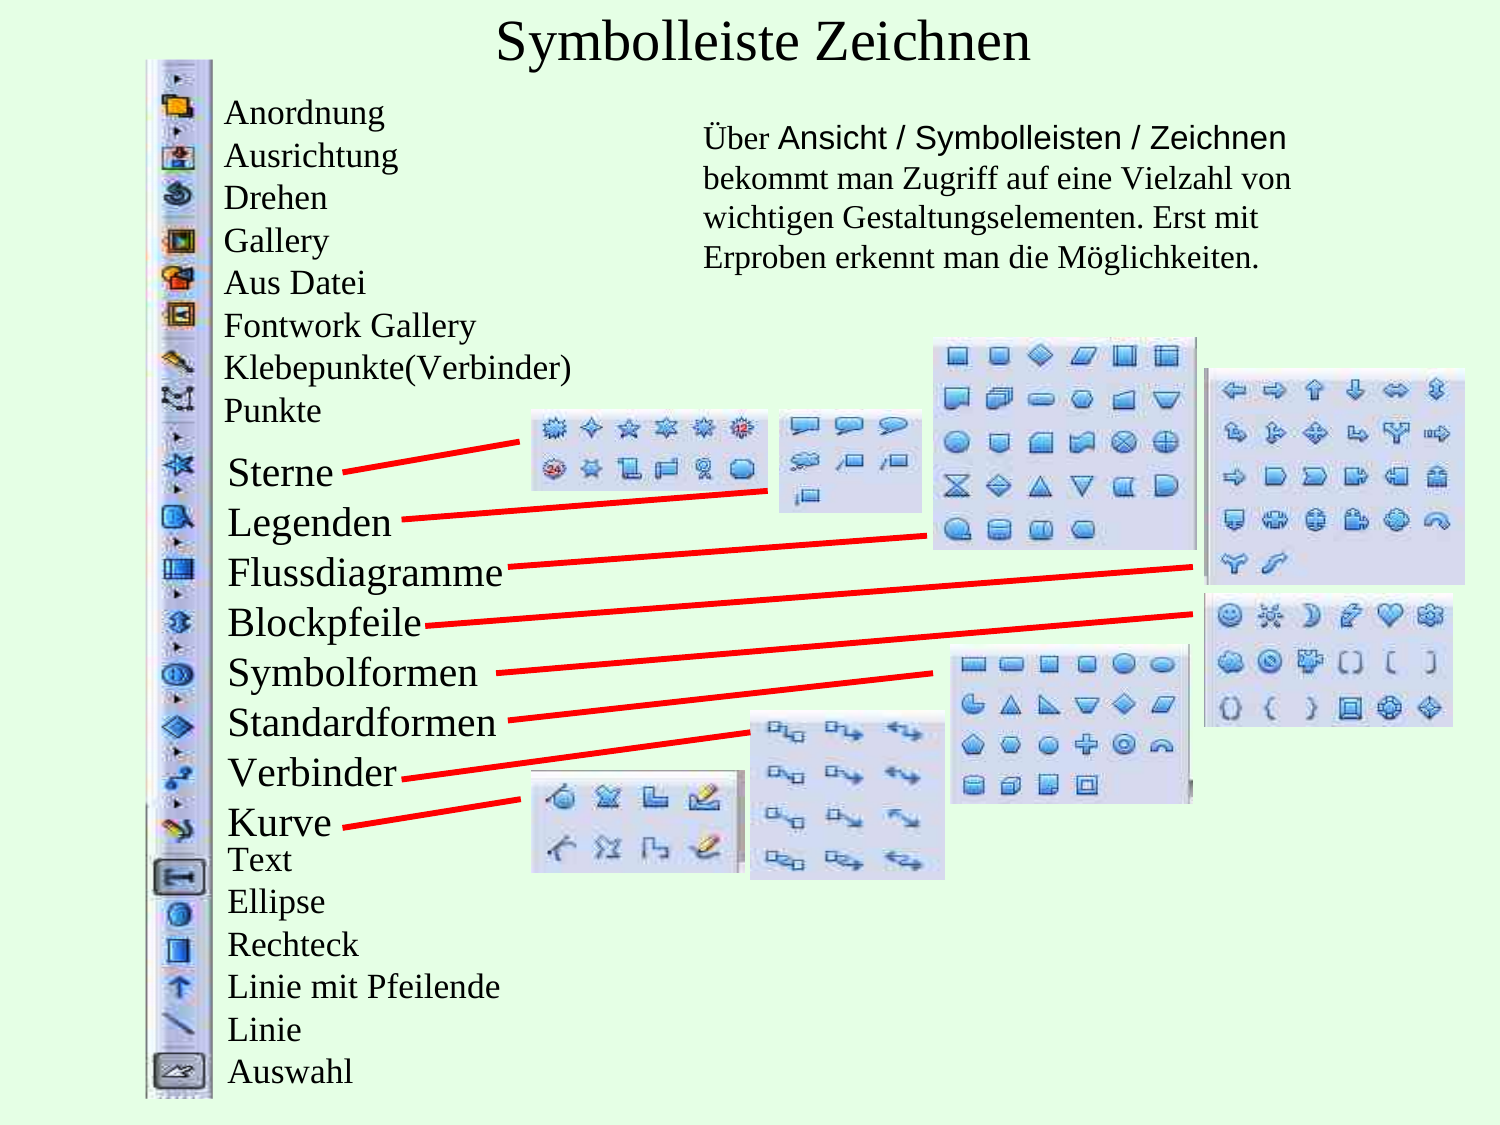

# Symbolleiste Zeichnen
Anordnung
Ausrichtung
Drehen
Gallery
Aus Datei
Fontwork Gallery
Klebepunkte(Verbinder)
Punkte
Über Ansicht / Symbolleisten / Zeichnen bekommt man Zugriff auf eine Vielzahl von wichtigen Gestaltungselementen. Erst mit Erproben erkennt man die Möglichkeiten.
Sterne
Legenden
Flussdiagramme
Blockpfeile
Symbolformen
Standardformen
Verbinder
Kurve
Text
Ellipse
Rechteck
Linie mit Pfeilende
Linie
Auswahl